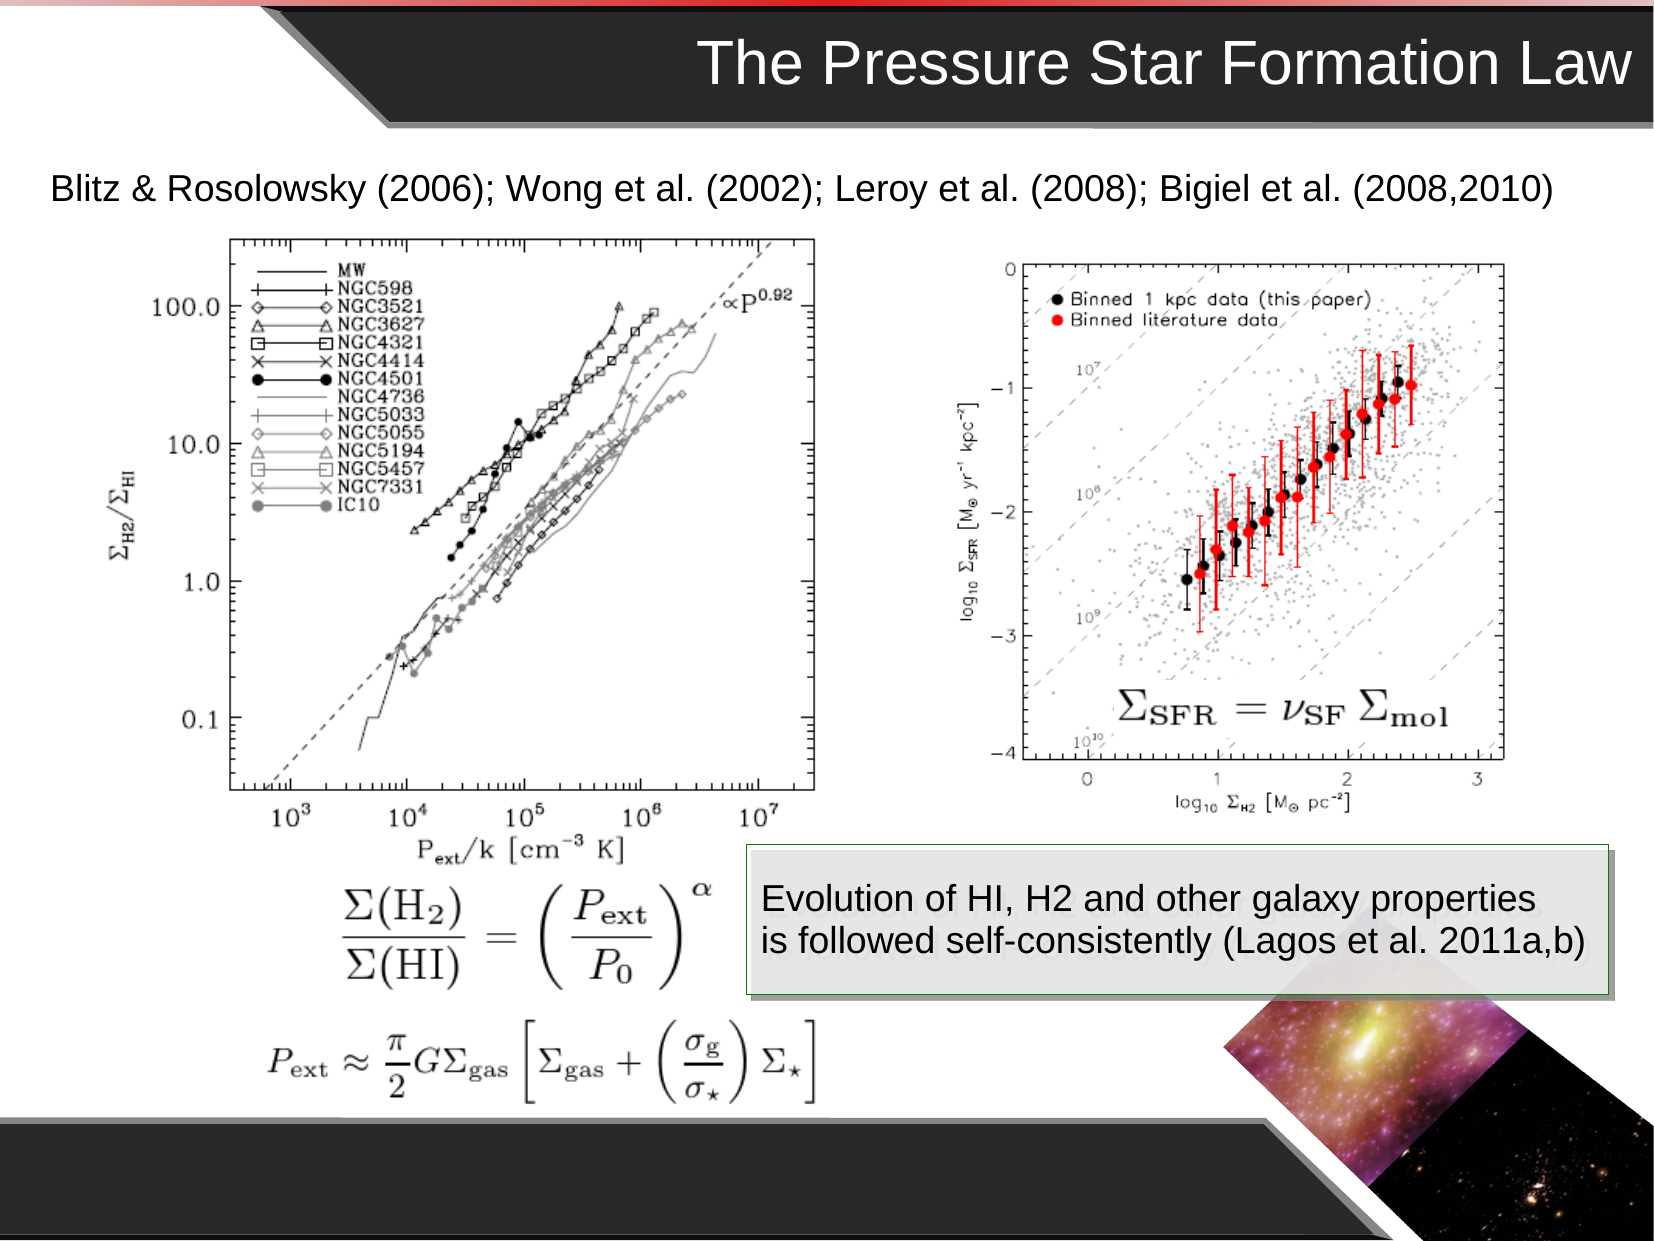

# The Pressure Star Formation Law
Blitz & Rosolowsky (2006); Wong et al. (2002); Leroy et al. (2008); Bigiel et al. (2008,2010)
Evolution of HI, H2 and other galaxy properties
is followed self-consistently (Lagos et al. 2011a,b)